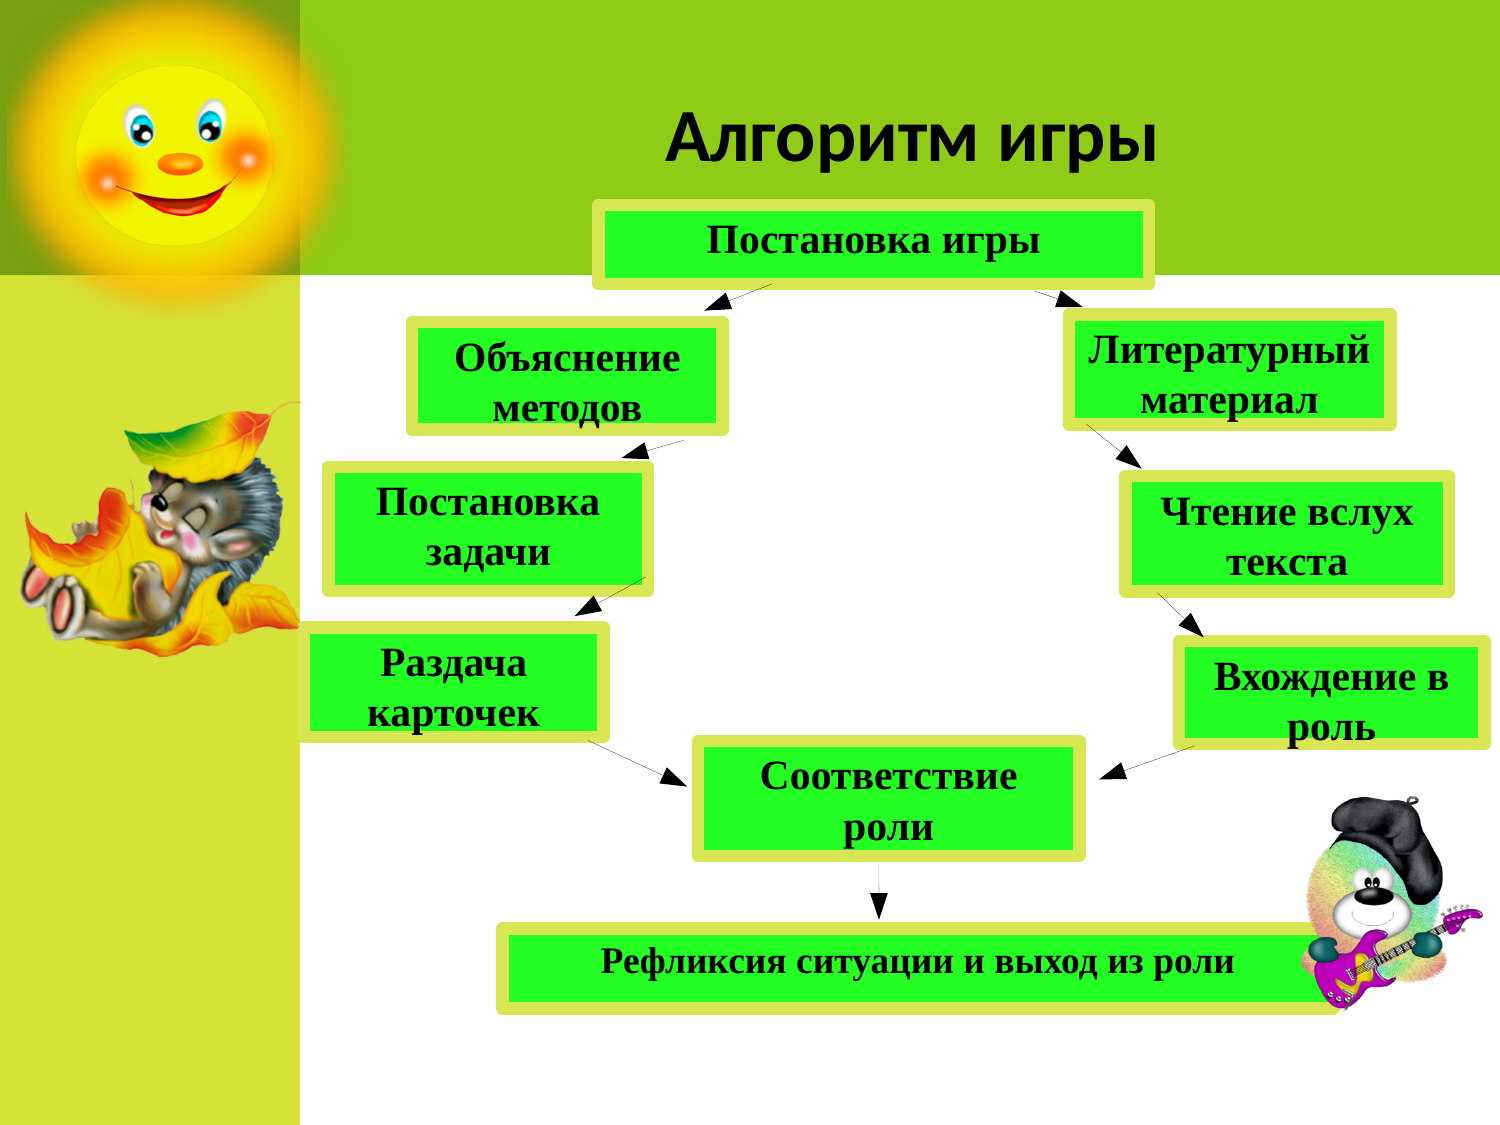

Алгоритм игры
# Постановка игры
Литературный материал
Объяснение методов
Постановка задачи
Чтение вслух текста
Раздача карточек
Вхождение в роль
Соответствие роли
Рефликсия ситуации и выход из роли